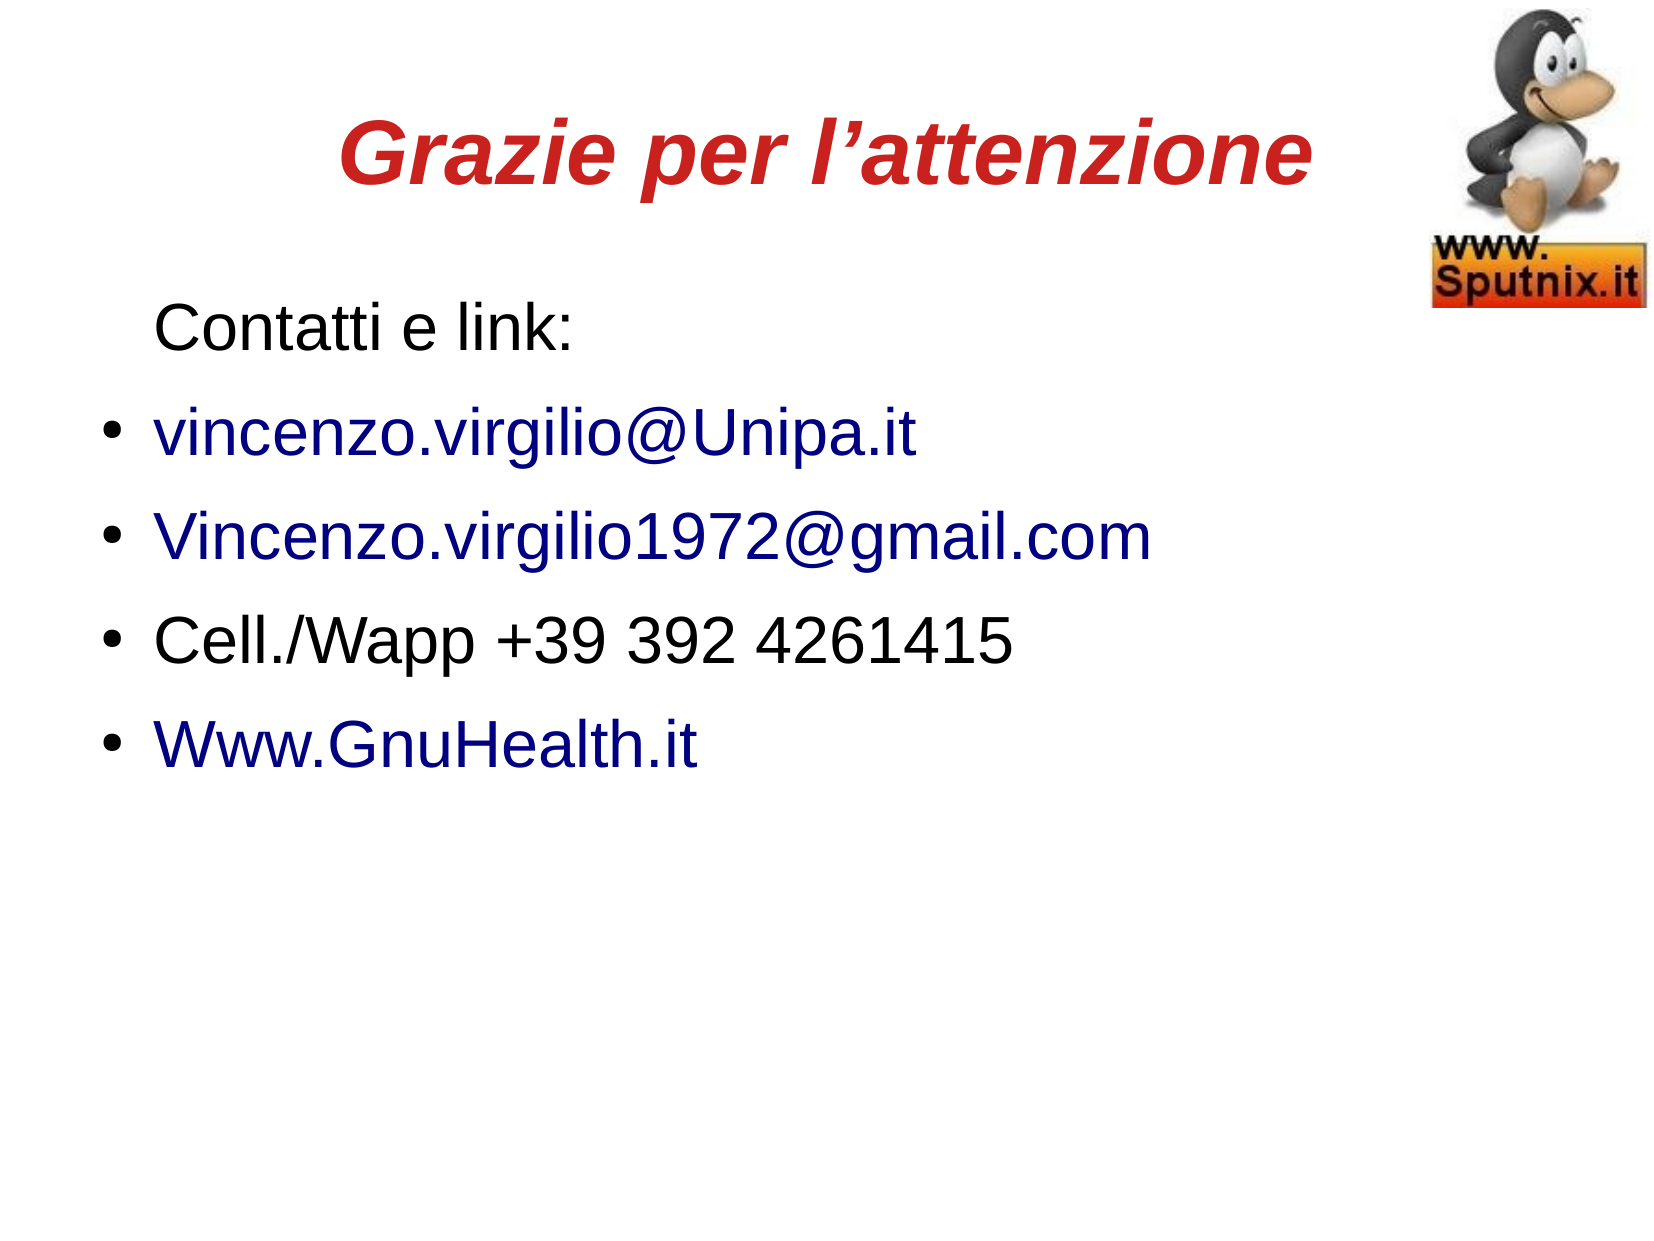

# Grazie per l’attenzione
Contatti e link:
vincenzo.virgilio@Unipa.it
Vincenzo.virgilio1972@gmail.com
Cell./Wapp +39 392 4261415
Www.GnuHealth.it